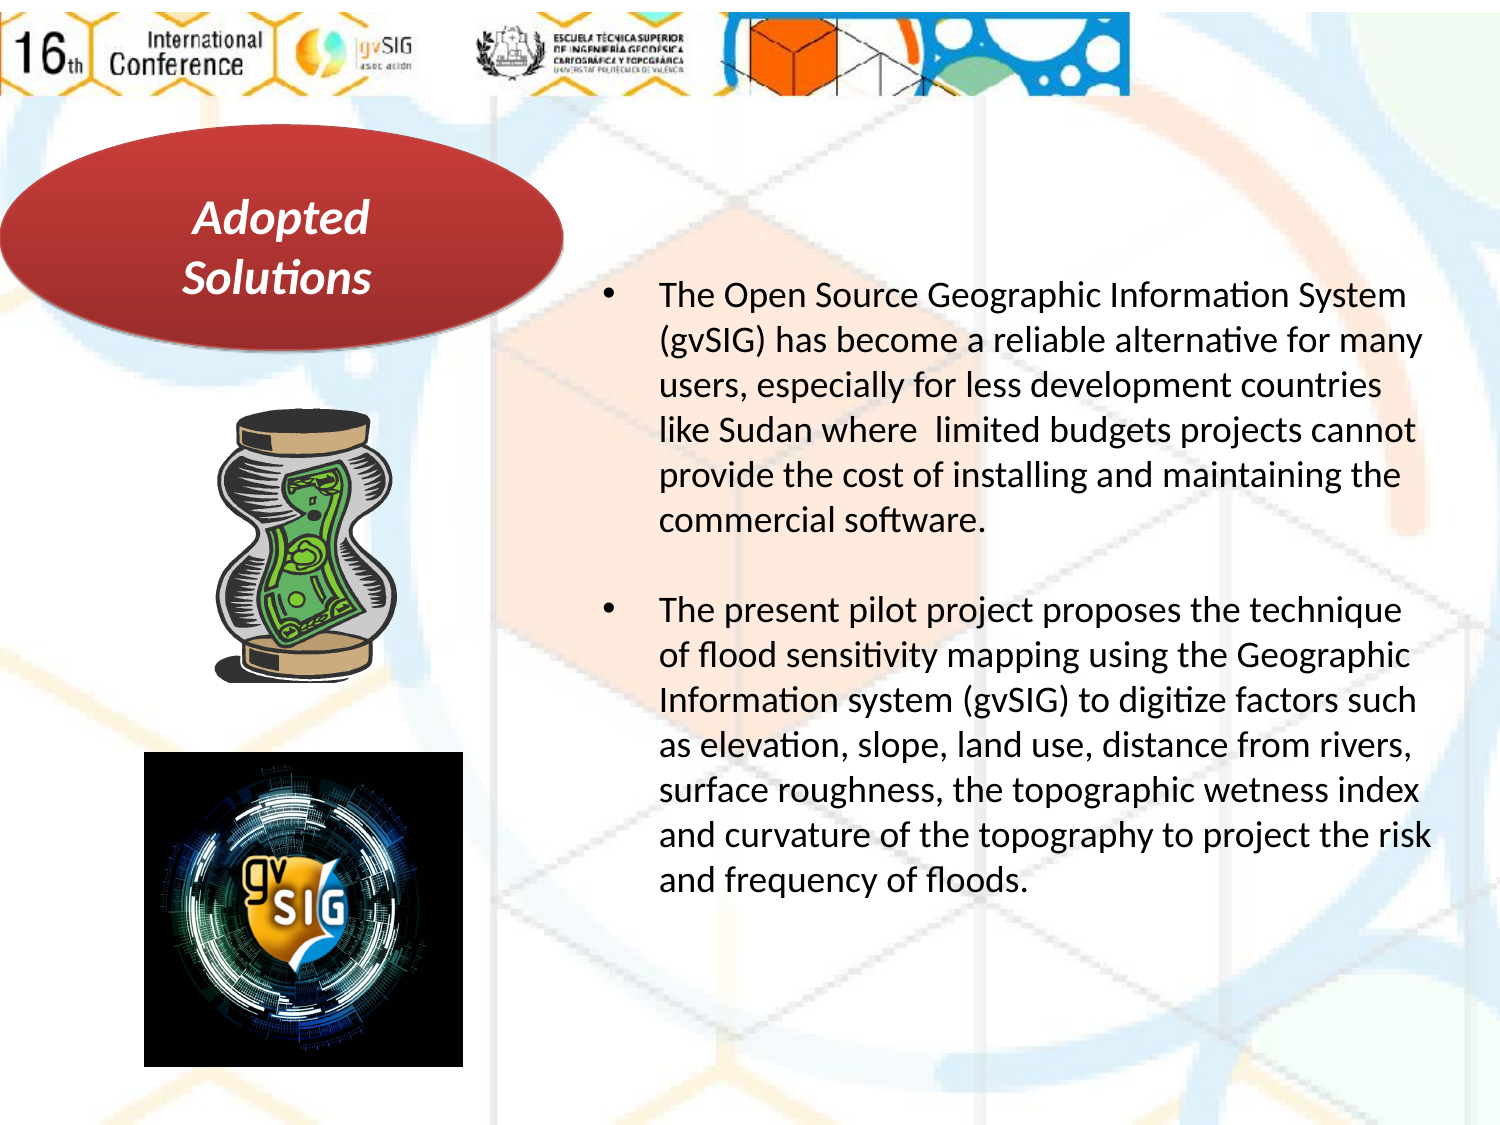

Adopted Solutions
The Open Source Geographic Information System (gvSIG) has become a reliable alternative for many users, especially for less development countries like Sudan where limited budgets projects cannot provide the cost of installing and maintaining the commercial software.
The present pilot project proposes the technique of flood sensitivity mapping using the Geographic Information system (gvSIG) to digitize factors such as elevation, slope, land use, distance from rivers, surface roughness, the topographic wetness index and curvature of the topography to project the risk and frequency of floods.